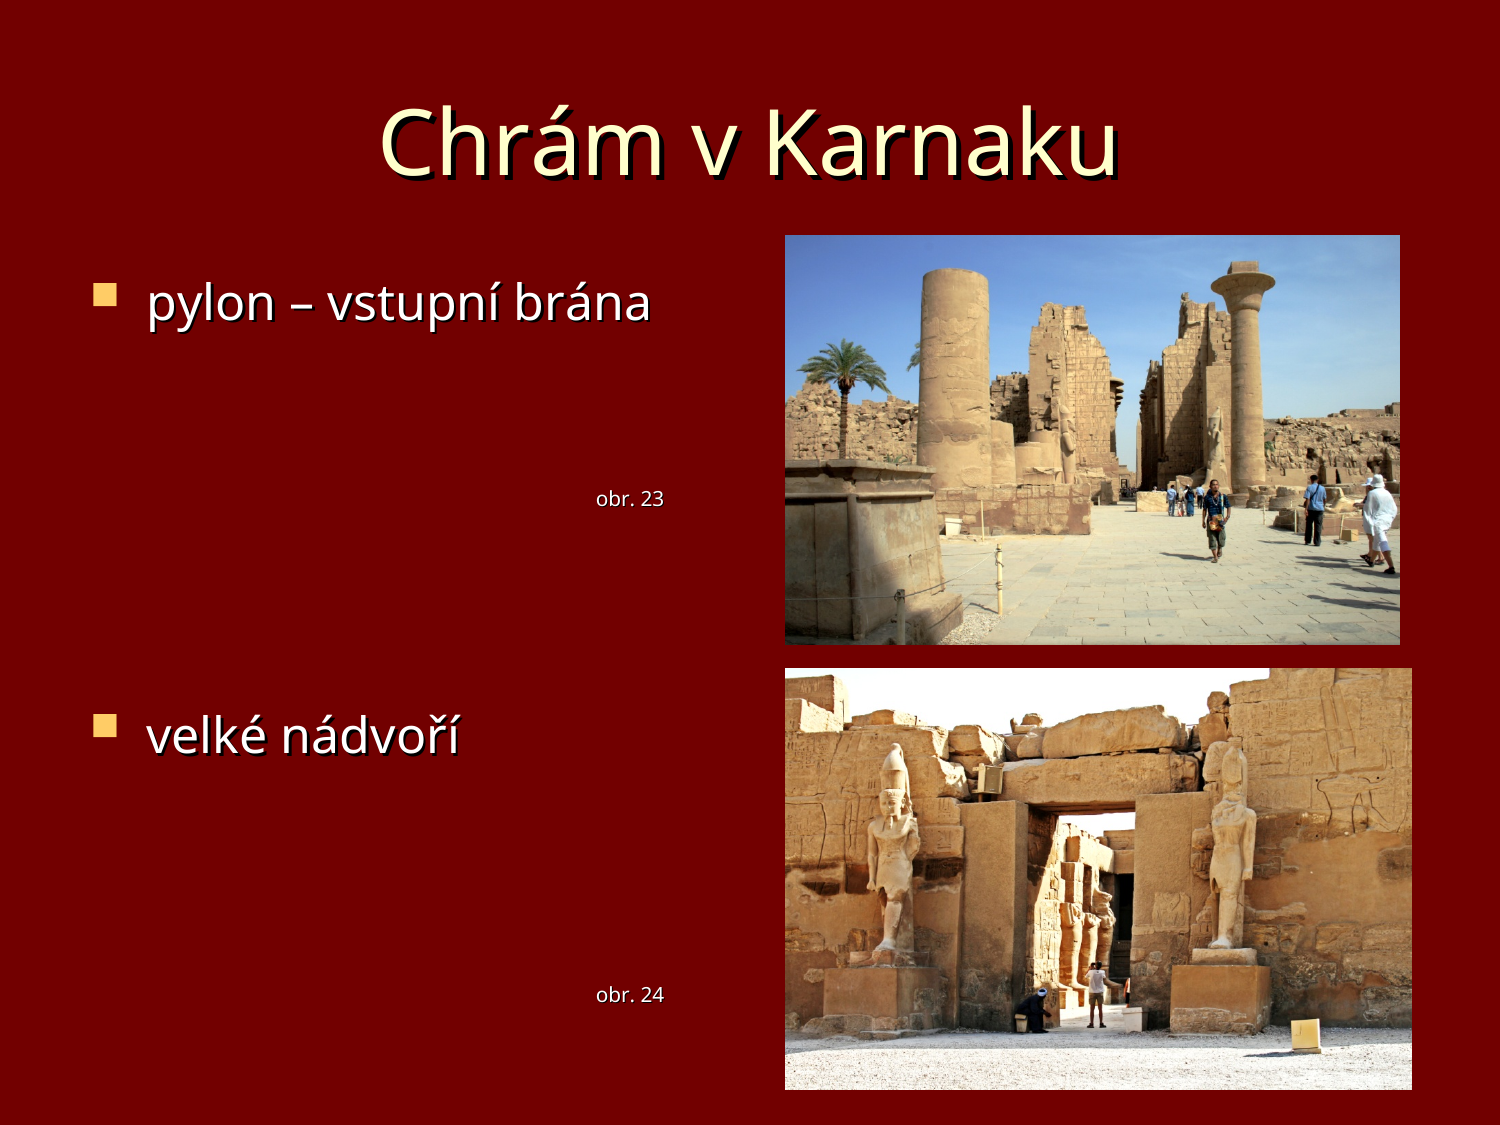

# Chrám v Karnaku
pylon – vstupní brána
 obr. 23
velké nádvoří
 obr. 24